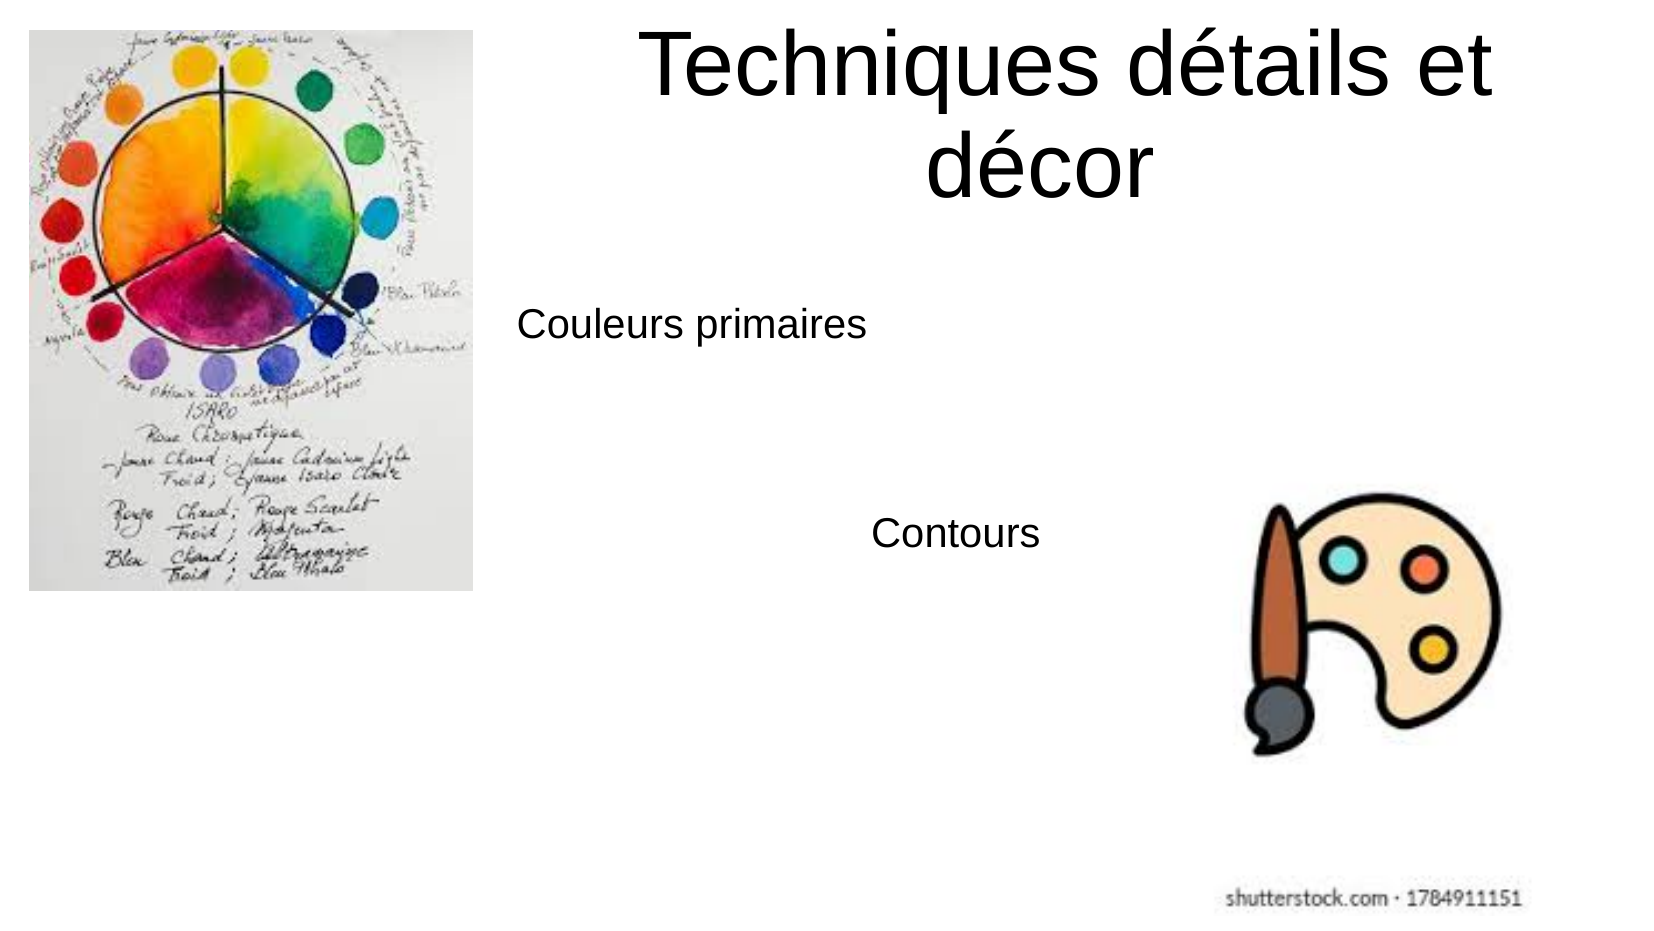

# Techniques détails et décor
Couleurs primaires
Contours